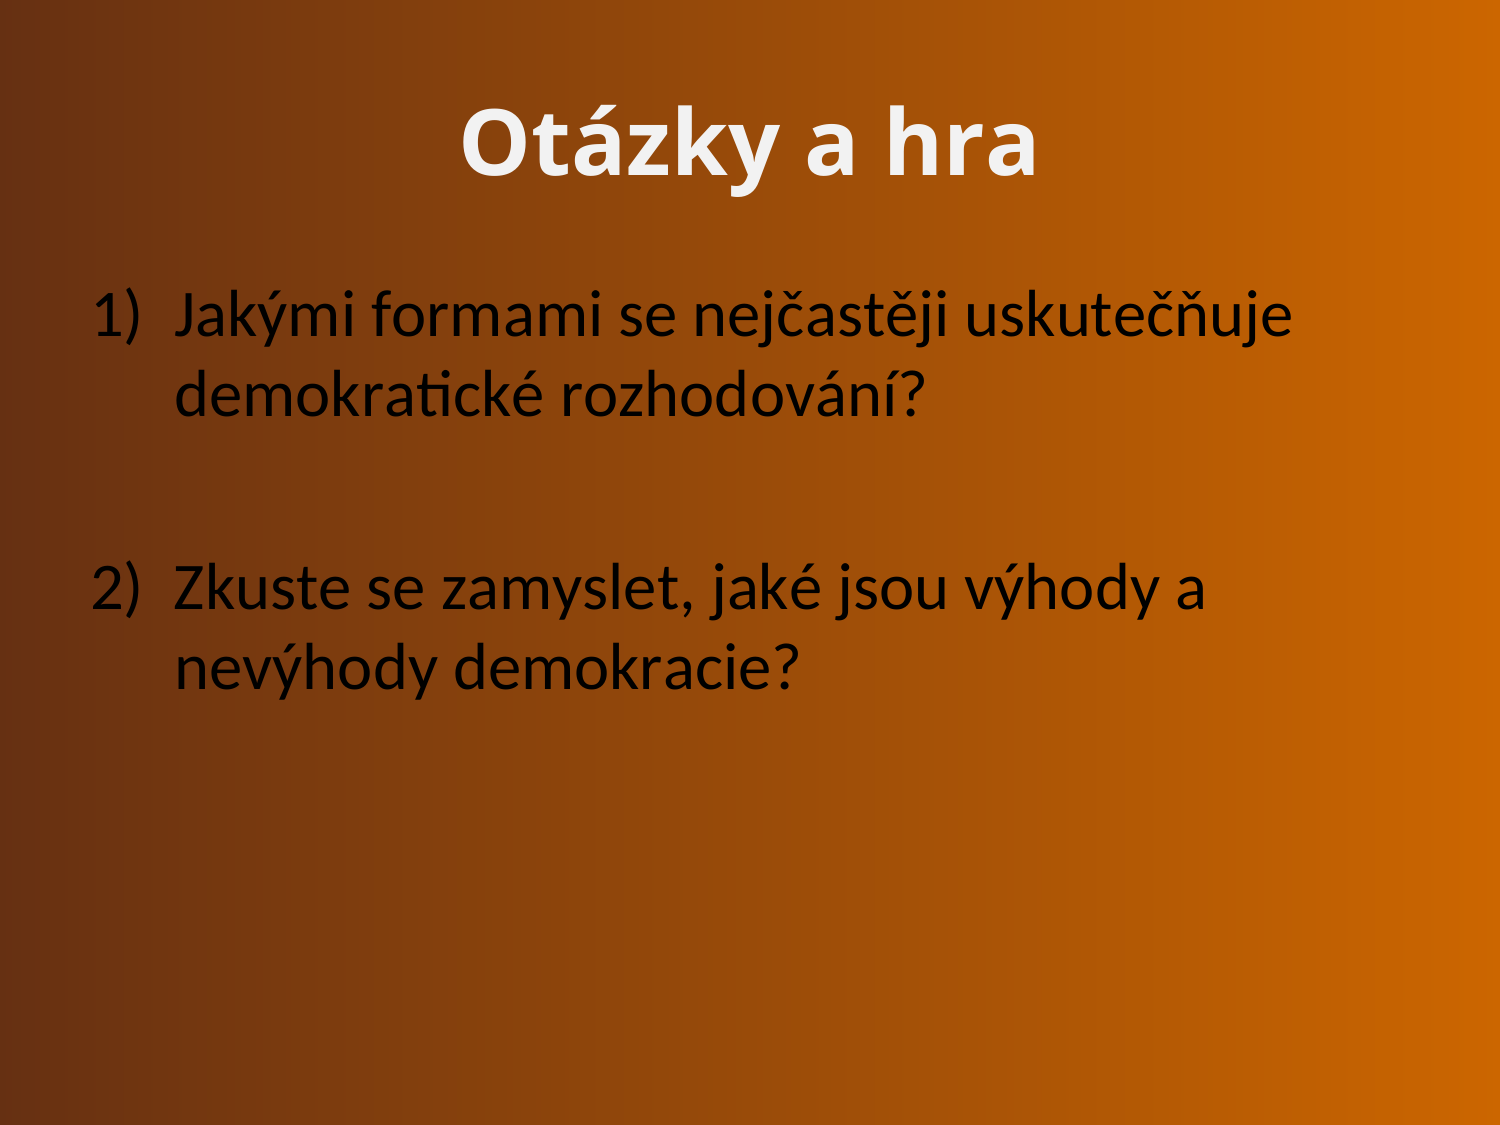

# Otázky a hra
Jakými formami se nejčastěji uskutečňuje demokratické rozhodování?
2) Zkuste se zamyslet, jaké jsou výhody a nevýhody demokracie?